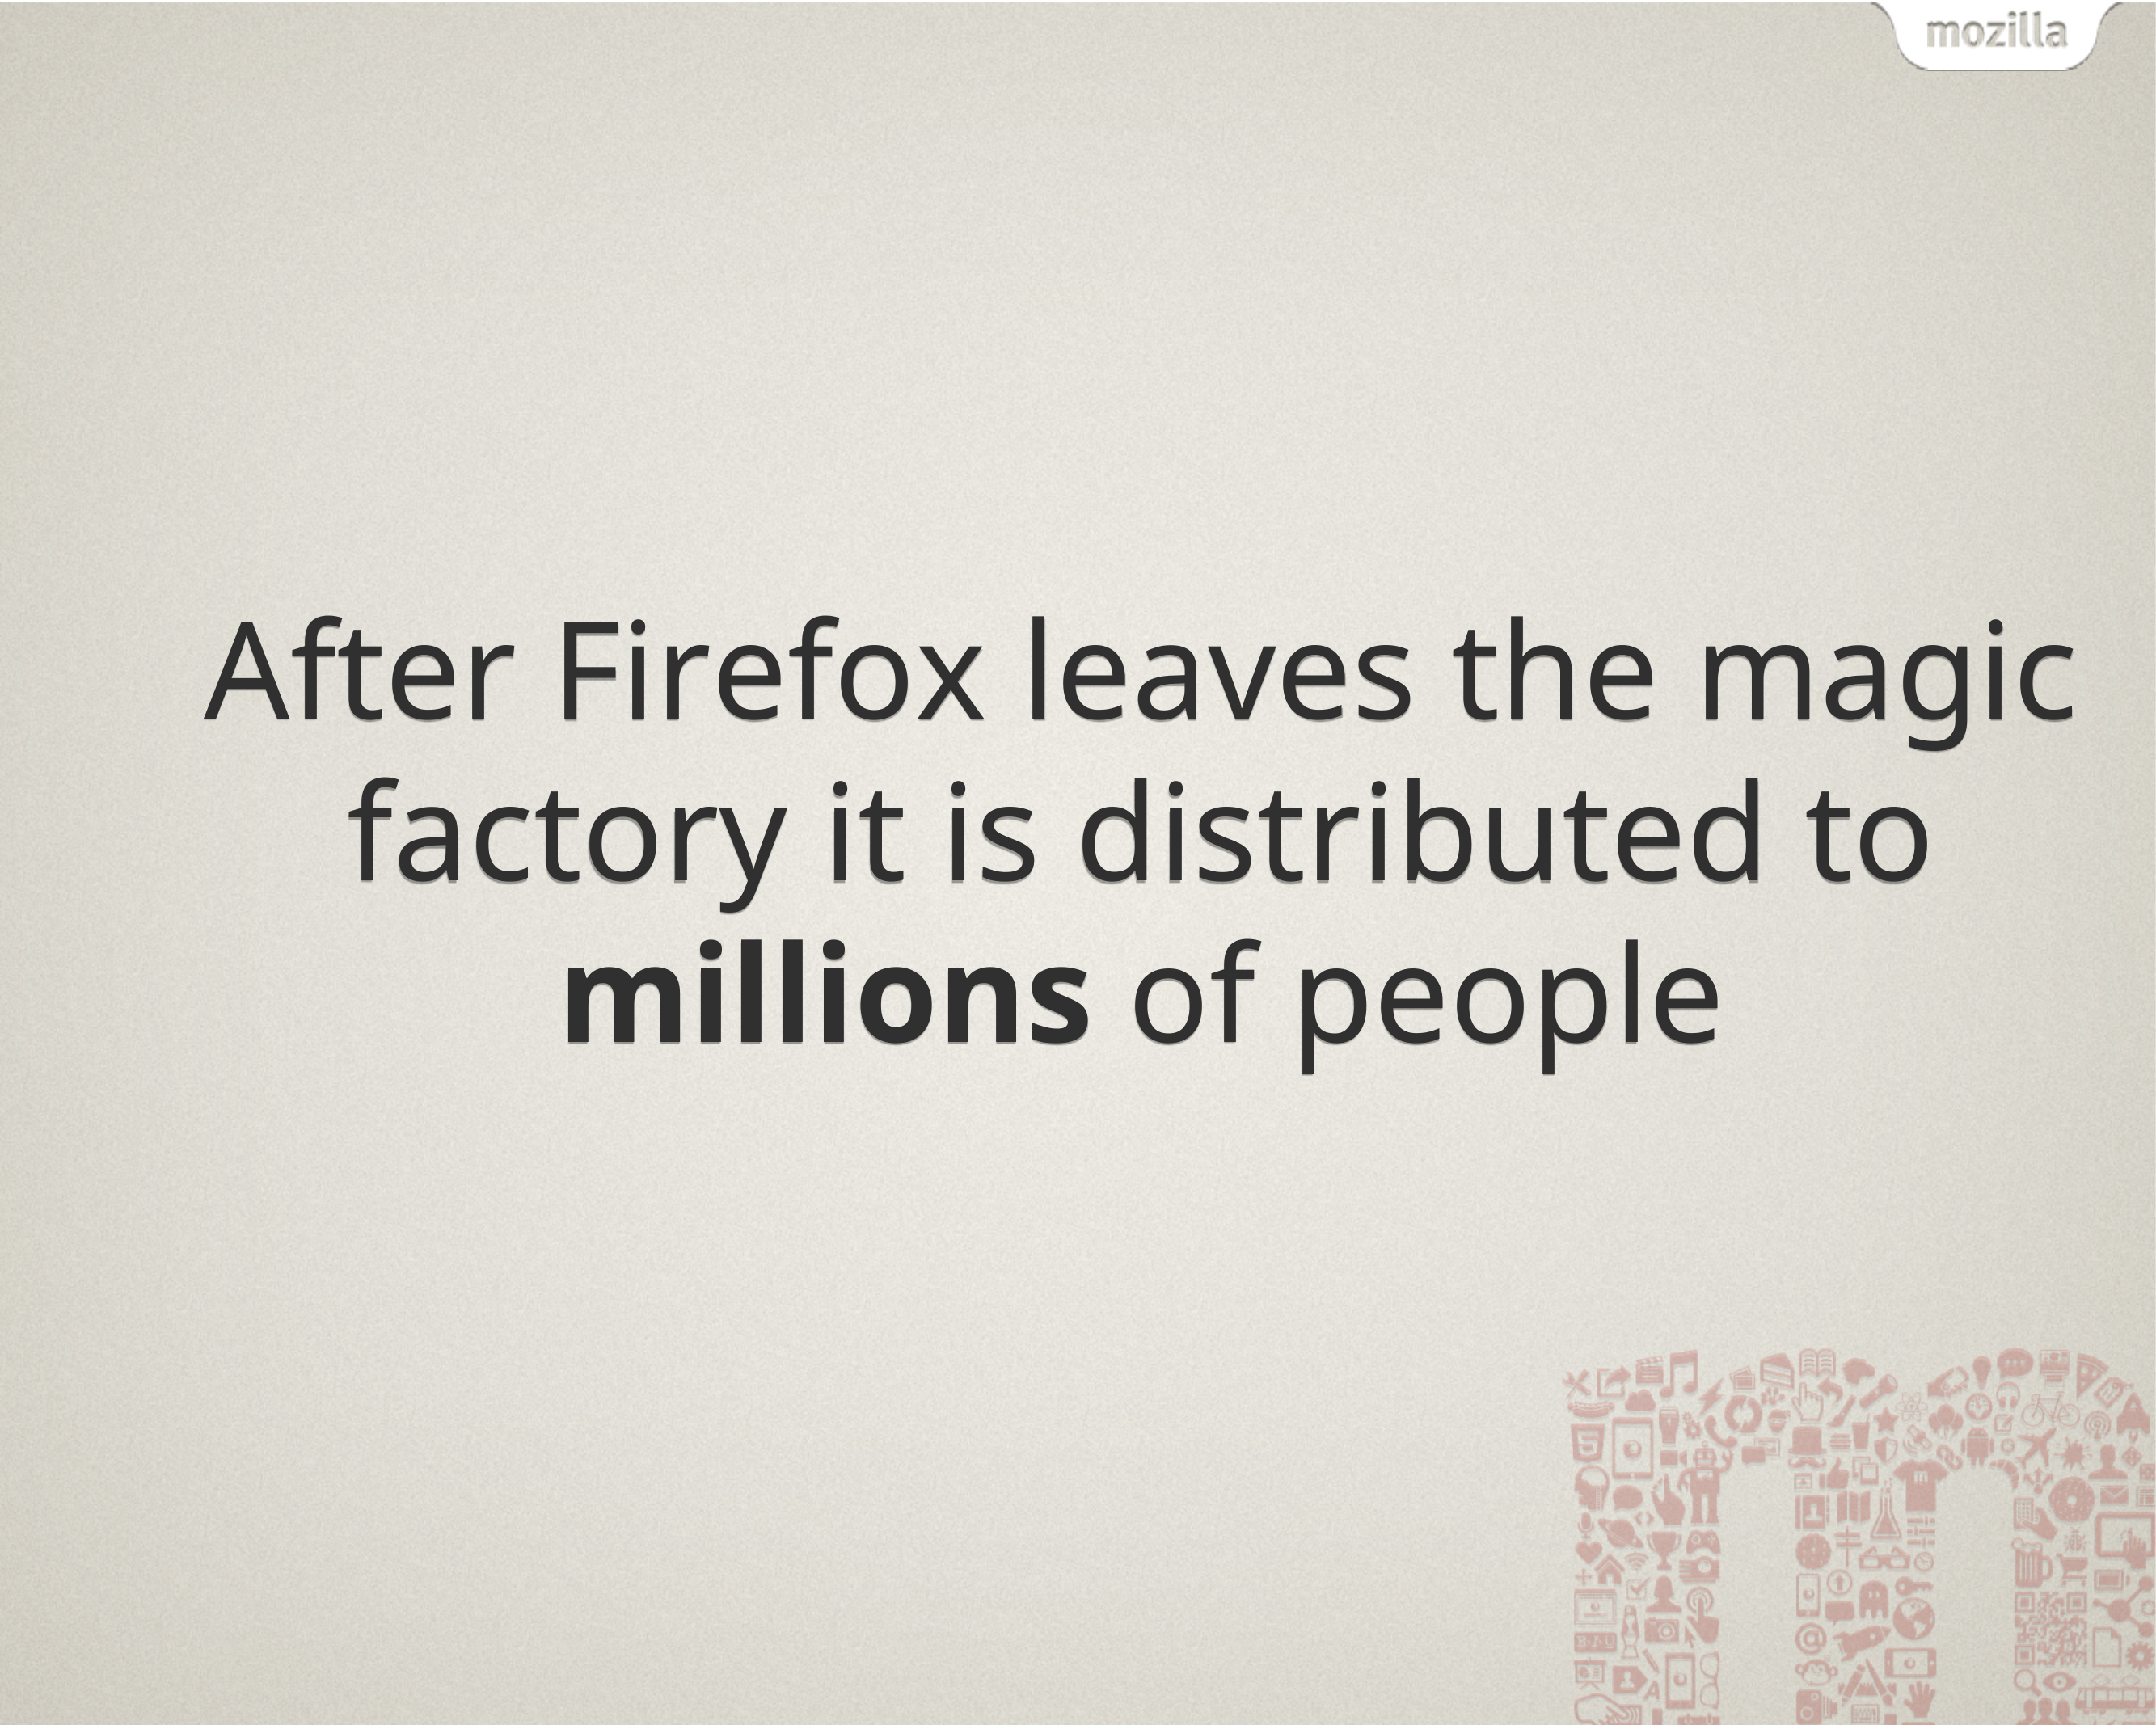

# After Firefox leaves the magic factory it is distributed to millions of people